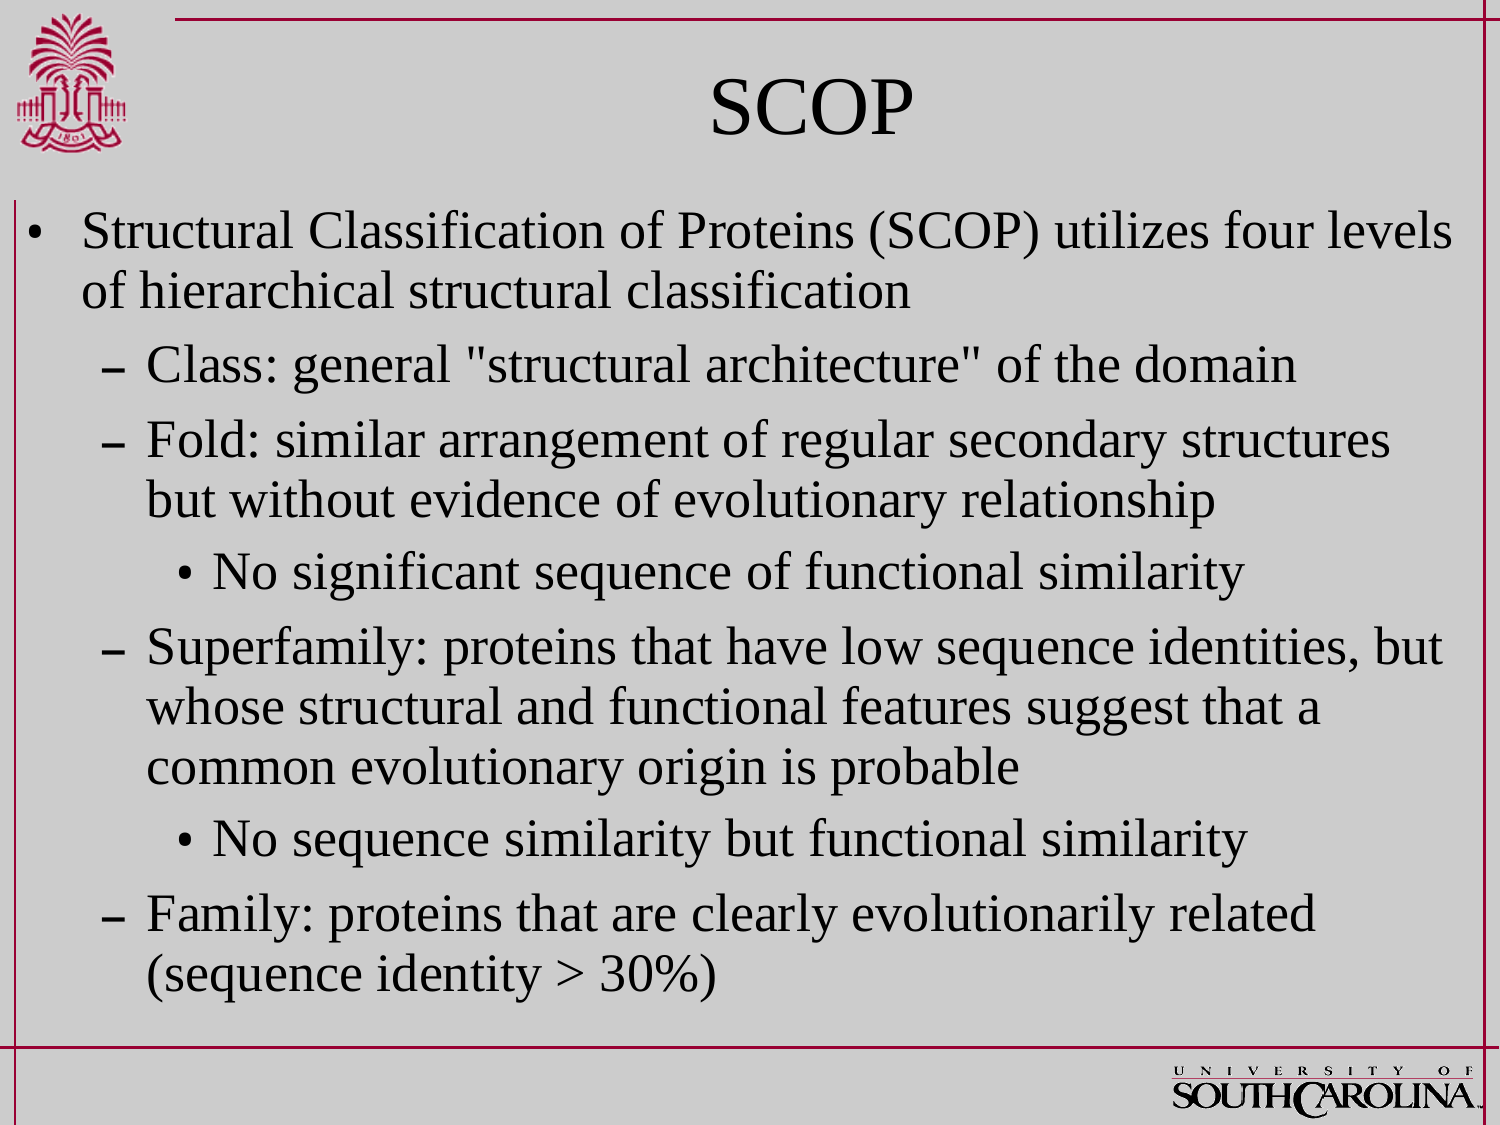

# SCOP
Structural Classification of Proteins (SCOP) utilizes four levels of hierarchical structural classification
Class: general "structural architecture" of the domain
Fold: similar arrangement of regular secondary structures but without evidence of evolutionary relationship
No significant sequence of functional similarity
Superfamily: proteins that have low sequence identities, but whose structural and functional features suggest that a common evolutionary origin is probable
No sequence similarity but functional similarity
Family: proteins that are clearly evolutionarily related (sequence identity > 30%)